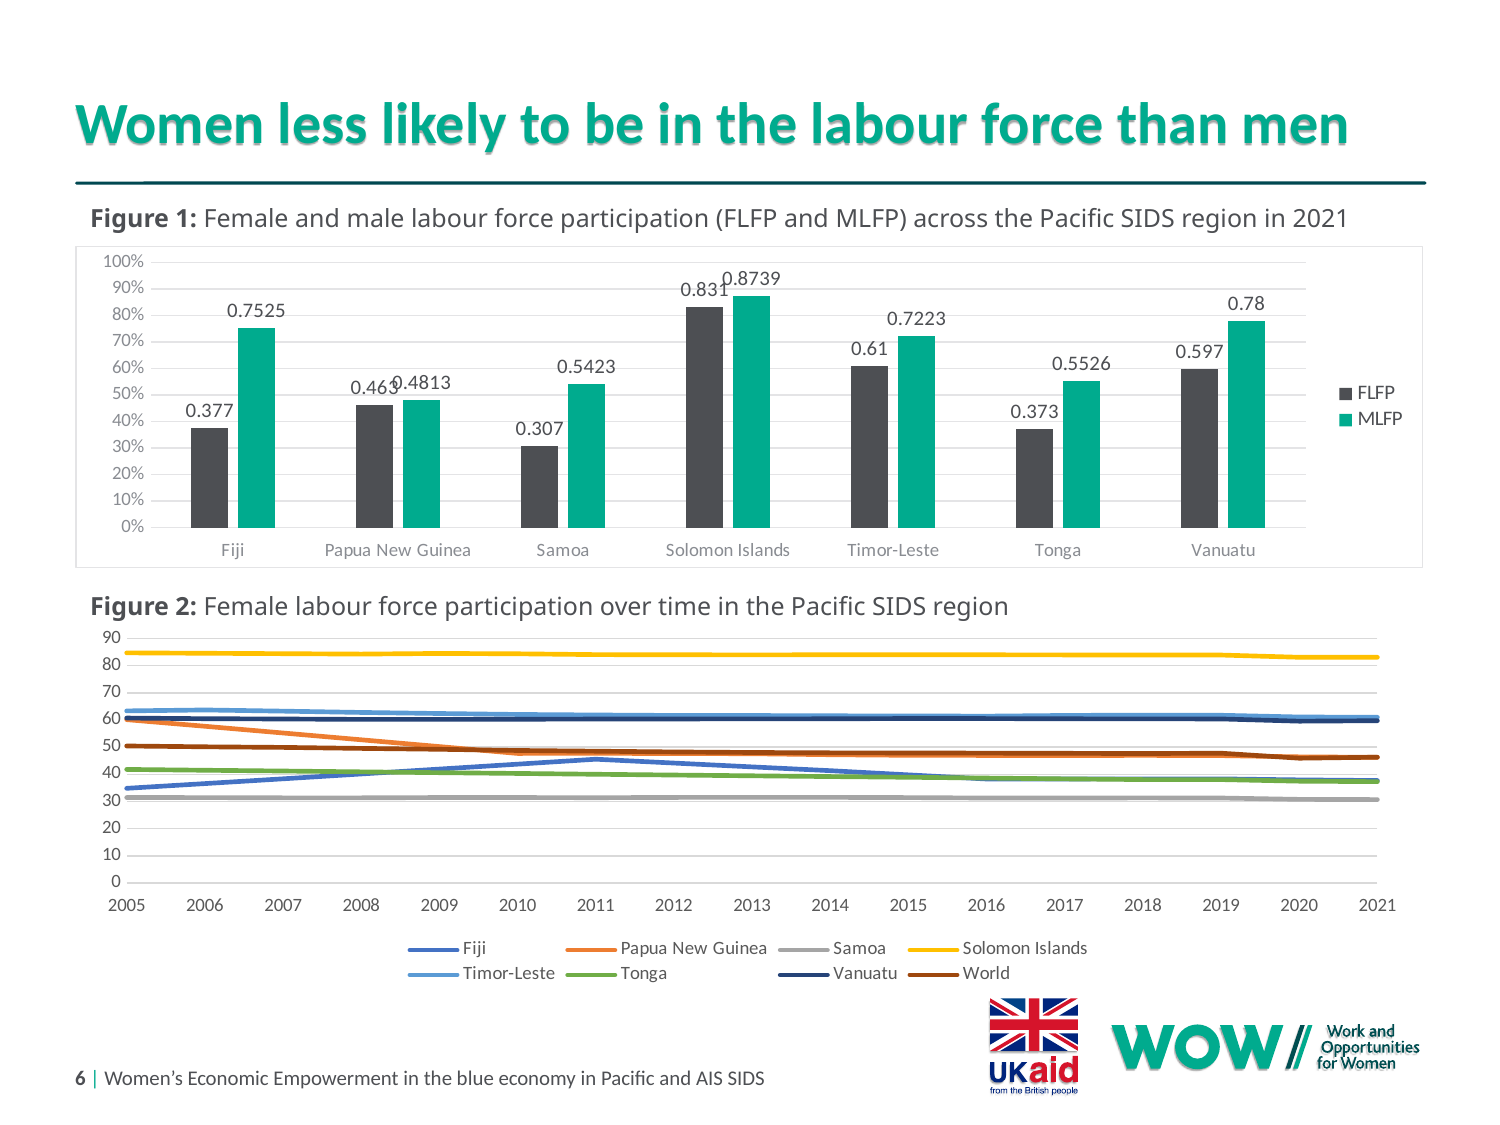

# Women less likely to be in the labour force than men
Figure 1: Female and male labour force participation (FLFP and MLFP) across the Pacific SIDS region in 2021
### Chart
| Category | FLFP | MLFP |
|---|---|---|
| Fiji | 0.377 | 0.7525 |
| Papua New Guinea | 0.463 | 0.4813 |
| Samoa | 0.307 | 0.5423 |
| Solomon Islands | 0.831 | 0.8739 |
| Timor-Leste | 0.61 | 0.7223 |
| Tonga | 0.373 | 0.5526 |
| Vanuatu | 0.597 | 0.78 |Figure 2: Female labour force participation over time in the Pacific SIDS region
### Chart
| Category | Fiji | Papua New Guinea | Samoa | Solomon Islands | Timor-Leste | Tonga | Vanuatu | World |
|---|---|---|---|---|---|---|---|---|
| 2005 | 34.8339996337891 | 60.1119995117188 | 31.4570007324219 | 84.6890029907227 | 63.3269996643066 | 41.7949981689453 | 60.7019996643066 | 50.431429965622 |
| 2006 | 36.5719985961914 | 57.6769981384277 | 31.4360008239746 | 84.5429992675781 | 63.6809997558594 | 41.5 | 60.4500007629395 | 50.116996818429 |
| 2007 | 38.3349990844727 | 55.2050018310547 | 31.3330001831055 | 84.3870010375977 | 63.2430000305176 | 41.2019996643066 | 60.351001739502 | 49.9078856809565 |
| 2008 | 40.1209983825684 | 52.7080001831055 | 31.3360004425049 | 84.2389984130858 | 62.7649993896484 | 40.9020004272461 | 60.2060012817383 | 49.524724045117 |
| 2009 | 41.923999786377 | 50.1959991455078 | 31.4529991149902 | 84.4779968261719 | 62.3699989318848 | 40.6080017089844 | 60.1980018615723 | 49.201759730262 |
| 2010 | 43.7389984130859 | 47.6839981079102 | 31.4580001831055 | 84.3420028686523 | 62.015998840332 | 40.318000793457 | 60.2610015869141 | 48.7650068468786 |
| 2011 | 45.5620002746582 | 47.7229995727539 | 31.3899993896484 | 84.0260009765625 | 61.8349990844727 | 40.023998260498 | 60.3250007629395 | 48.5163348328444 |
| 2012 | 44.1380004882813 | 47.6349983215332 | 31.4899997711182 | 83.9690017700195 | 61.6500015258789 | 39.7369995117188 | 60.3650016784668 | 48.2253260197818 |
| 2013 | 42.7309989929199 | 47.5740013122559 | 31.507999420166 | 83.9589996337891 | 61.6349983215332 | 39.4539985656738 | 60.3969993591309 | 48.0231934706596 |
| 2014 | 41.3390007019043 | 47.2159996032715 | 31.5149993896484 | 83.9729995727539 | 61.5229988098145 | 39.1759986877441 | 60.4160003662109 | 47.9057097682325 |
| 2015 | 39.8009986877441 | 46.9970016479492 | 31.431999206543 | 83.9779968261719 | 61.4729995727539 | 38.9020004272461 | 60.5309982299805 | 47.865735028703 |
| 2016 | 38.2840003967285 | 46.9379997253418 | 31.2840003967285 | 83.9609985351563 | 61.4049987792969 | 38.6119995117188 | 60.4939994812012 | 47.7934749307435 |
| 2017 | 38.2960014343262 | 46.8940010070801 | 31.2719993591309 | 83.9300003051758 | 61.6619987487793 | 38.3279991149902 | 60.4119987487793 | 47.7363688407466 |
| 2018 | 38.3079986572266 | 46.9739990234375 | 31.3229999542236 | 83.8939971923828 | 61.7879981994629 | 38.0470008850098 | 60.3969993591309 | 47.6424176527641 |
| 2019 | 38.314998626709 | 46.8709983825684 | 31.2679996490479 | 83.8899993896484 | 61.726001739502 | 38.0499992370605 | 60.3740005493164 | 47.7622367587826 |
| 2020 | 37.9570007324219 | 46.4249992370605 | 30.7749996185303 | 83.0510025024414 | 61.0830001831055 | 37.4659996032715 | 59.5530014038086 | 45.9234877955599 |
| 2021 | 37.701000213623 | 46.2540016174316 | 30.7000007629395 | 83.056999206543 | 60.9869995117188 | 37.2919998168945 | 59.7210006713867 | 46.2865256061518 |
5 | Women’s Economic Empowerment in the blue economy in Pacific and AIS SIDS